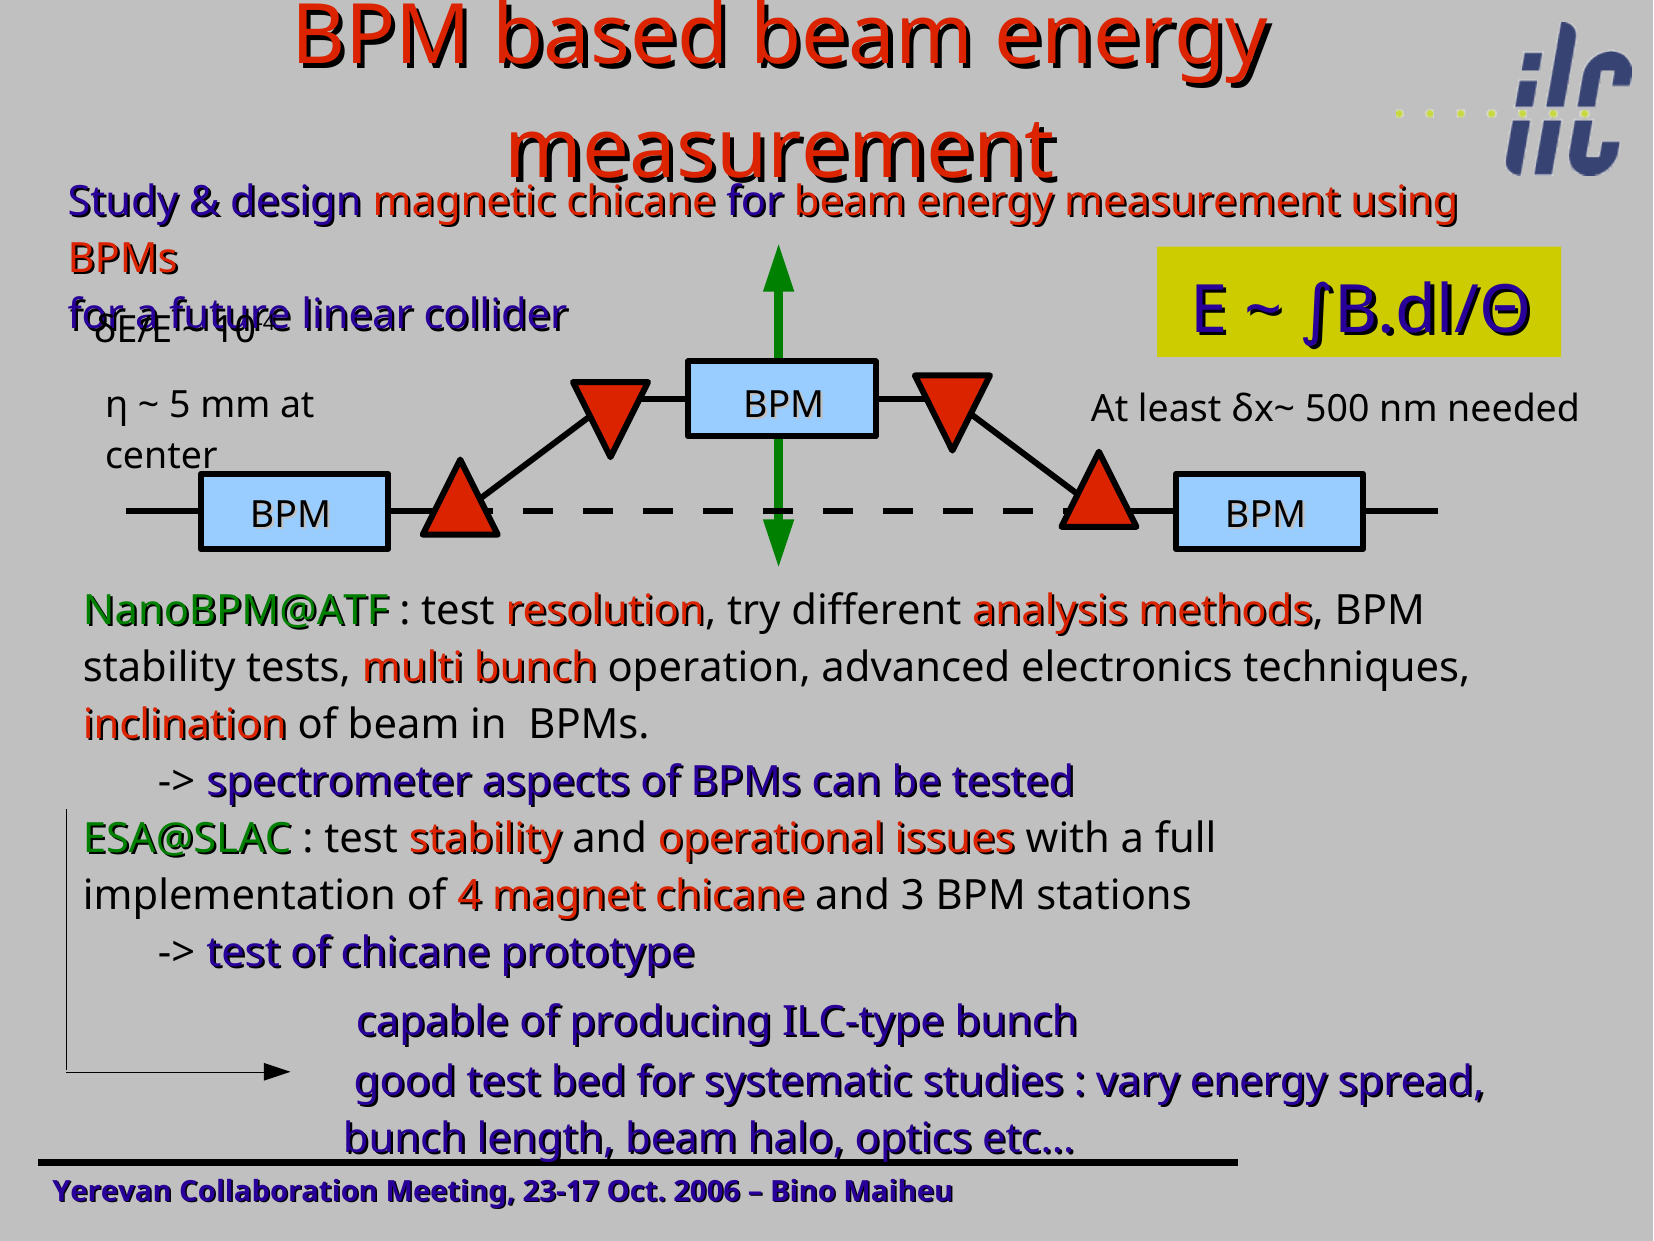

# BPM based beam energy measurement
Study & design magnetic chicane for beam energy measurement using BPMs
for a future linear collider
BPM
BPM
BPM
E ~ ∫B.dl/Θ
δE/E ~ 10-4
η ~ 5 mm at center
At least δx~ 500 nm needed
NanoBPM@ATF : test resolution, try different analysis methods, BPM stability tests, multi bunch operation, advanced electronics techniques, inclination of beam in BPMs.
	-> spectrometer aspects of BPMs can be tested
ESA@SLAC : test stability and operational issues with a full implementation of 4 magnet chicane and 3 BPM stations
	-> test of chicane prototype
 capable of producing ILC-type bunch
 good test bed for systematic studies : vary energy spread, bunch length, beam halo, optics etc...
Yerevan Collaboration Meeting, 23-17 Oct. 2006 – Bino Maiheu